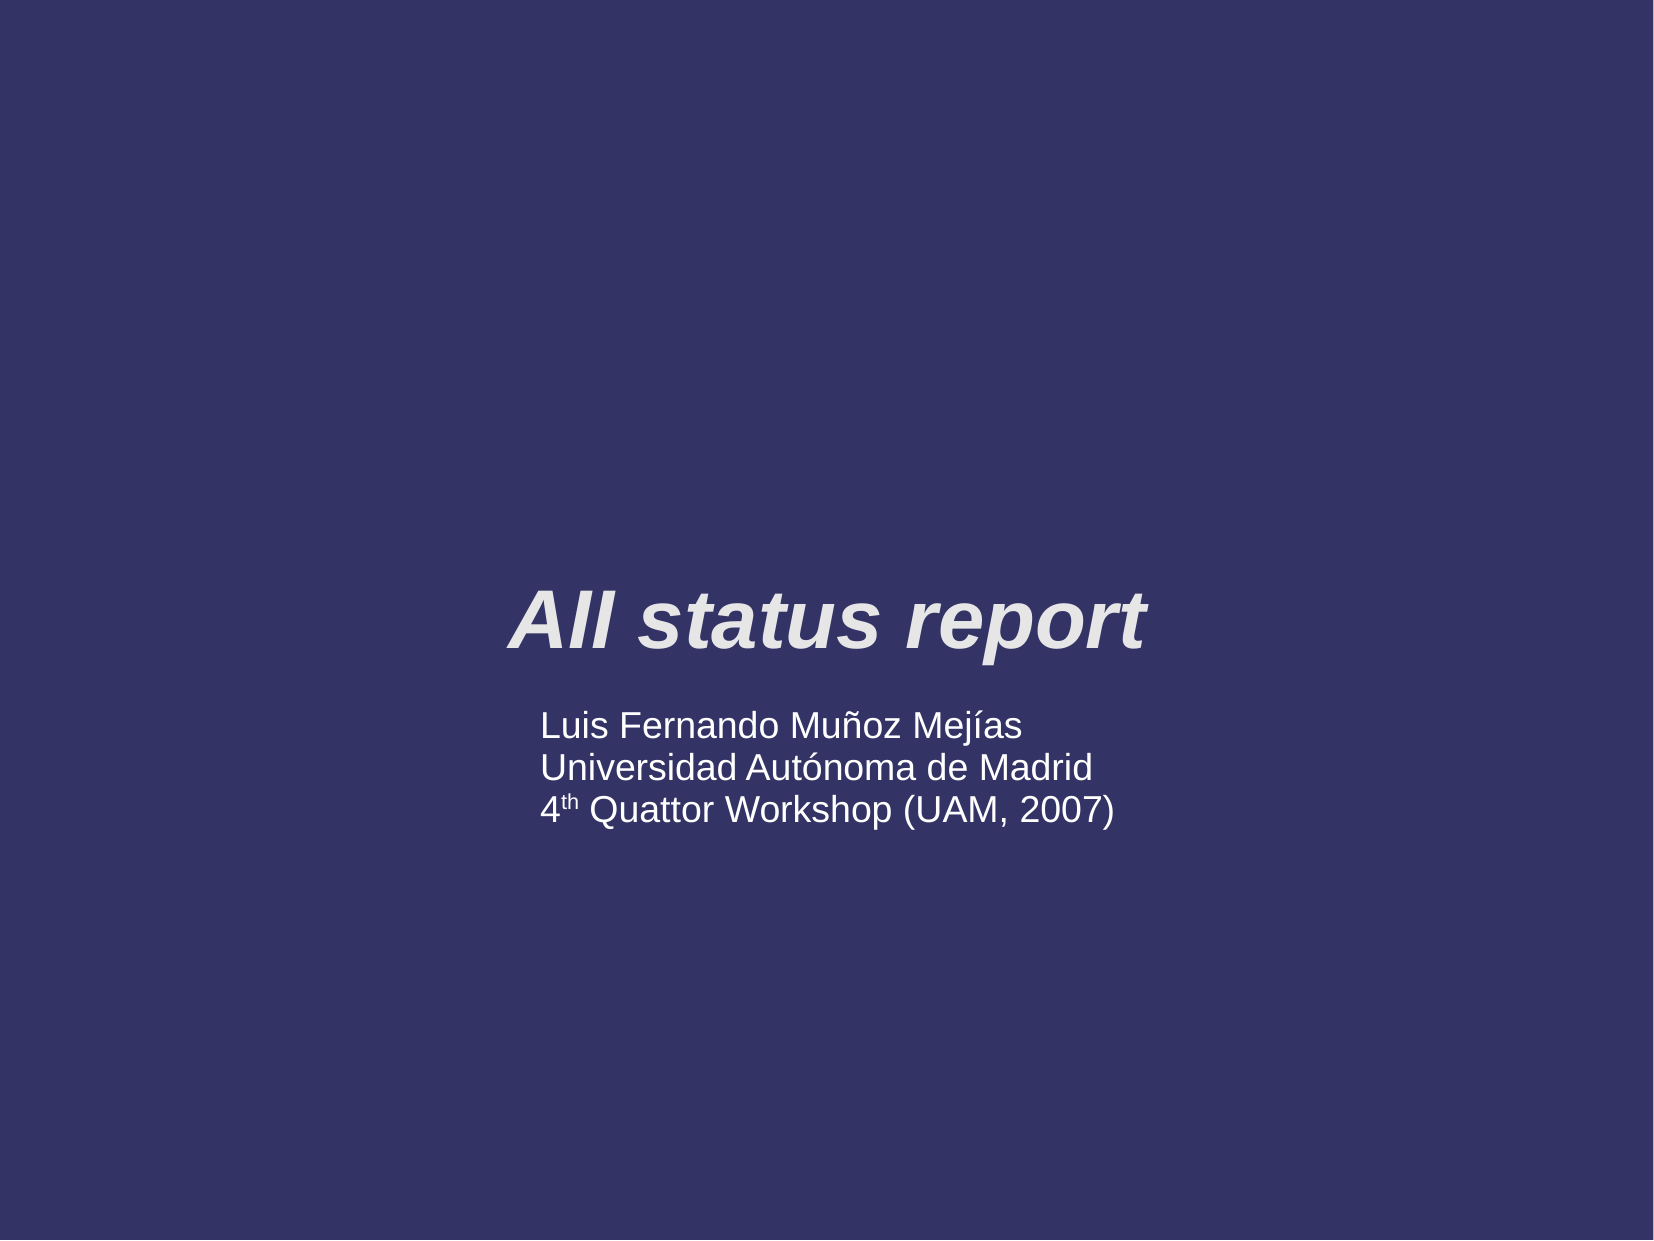

# AII status report
Luis Fernando Muñoz Mejías
Universidad Autónoma de Madrid
4th Quattor Workshop (UAM, 2007)